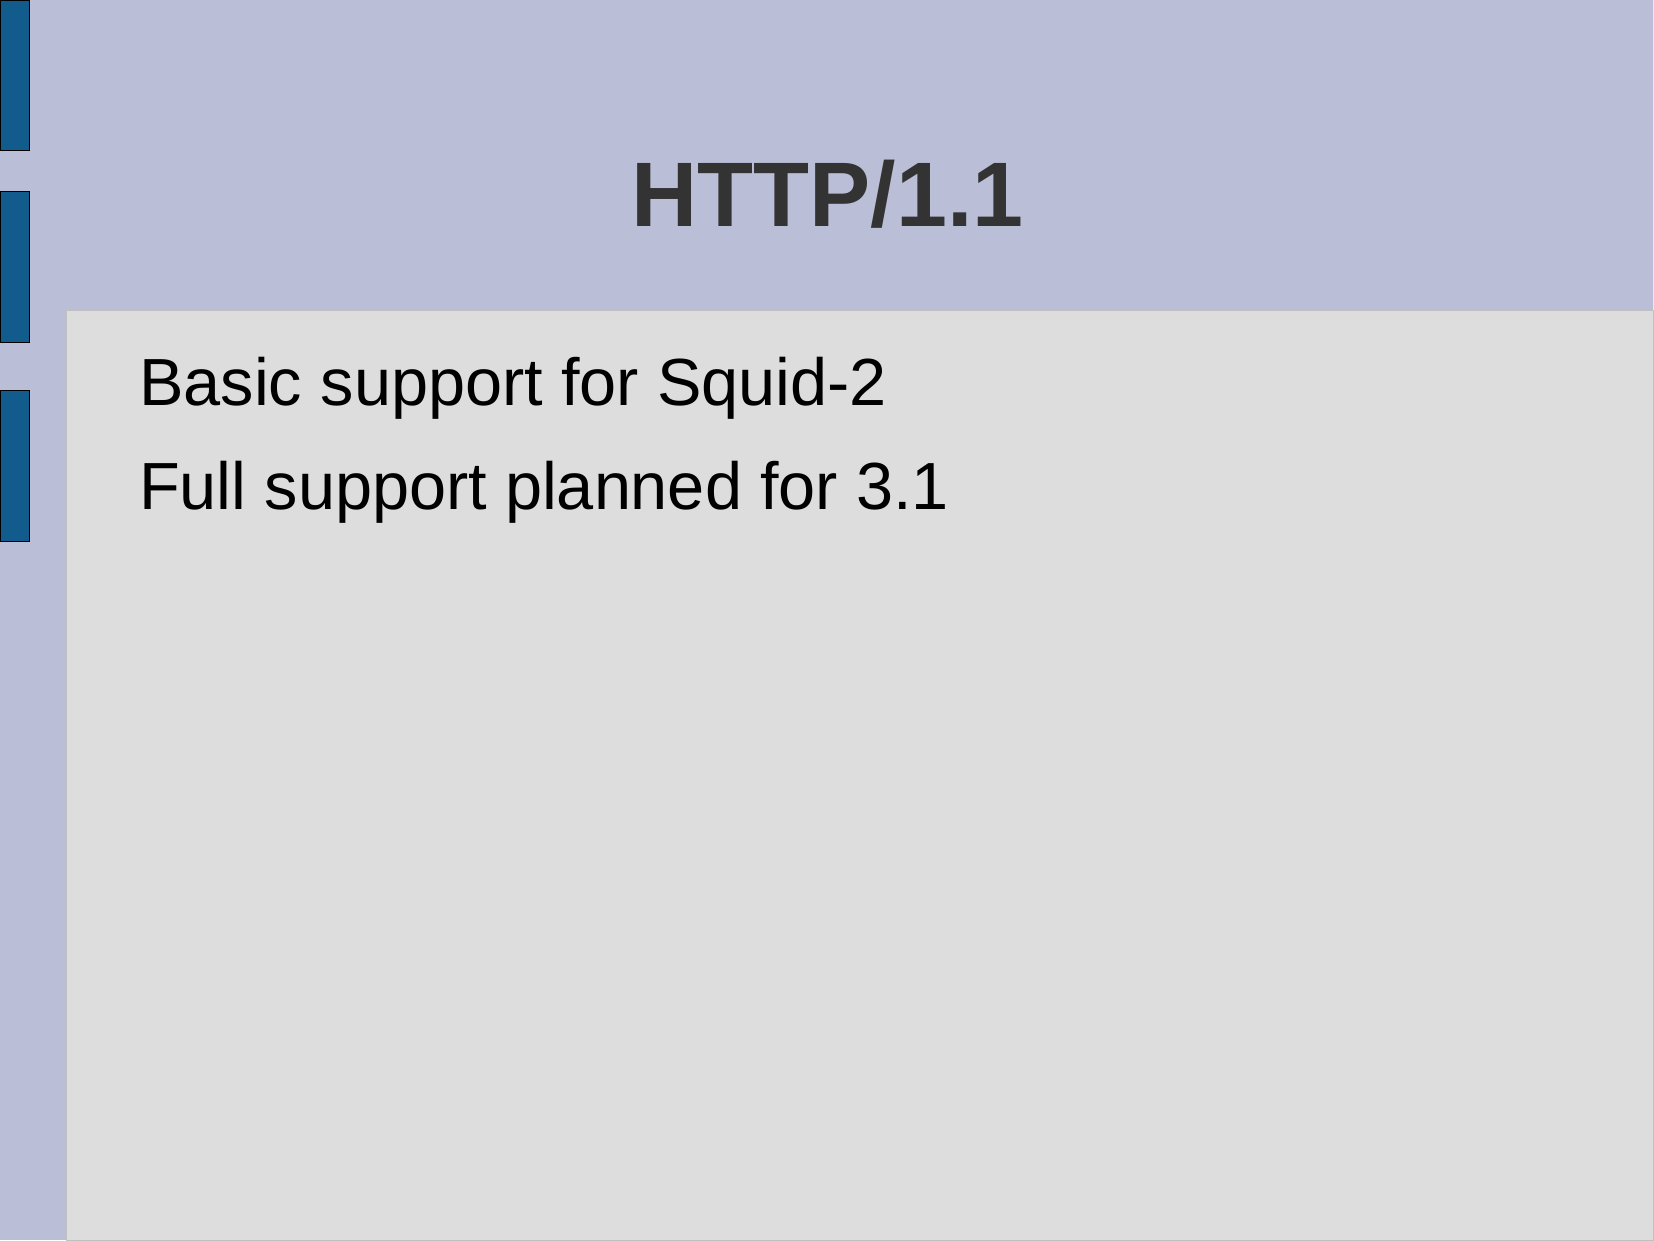

# HTTP/1.1
Basic support for Squid-2
Full support planned for 3.1